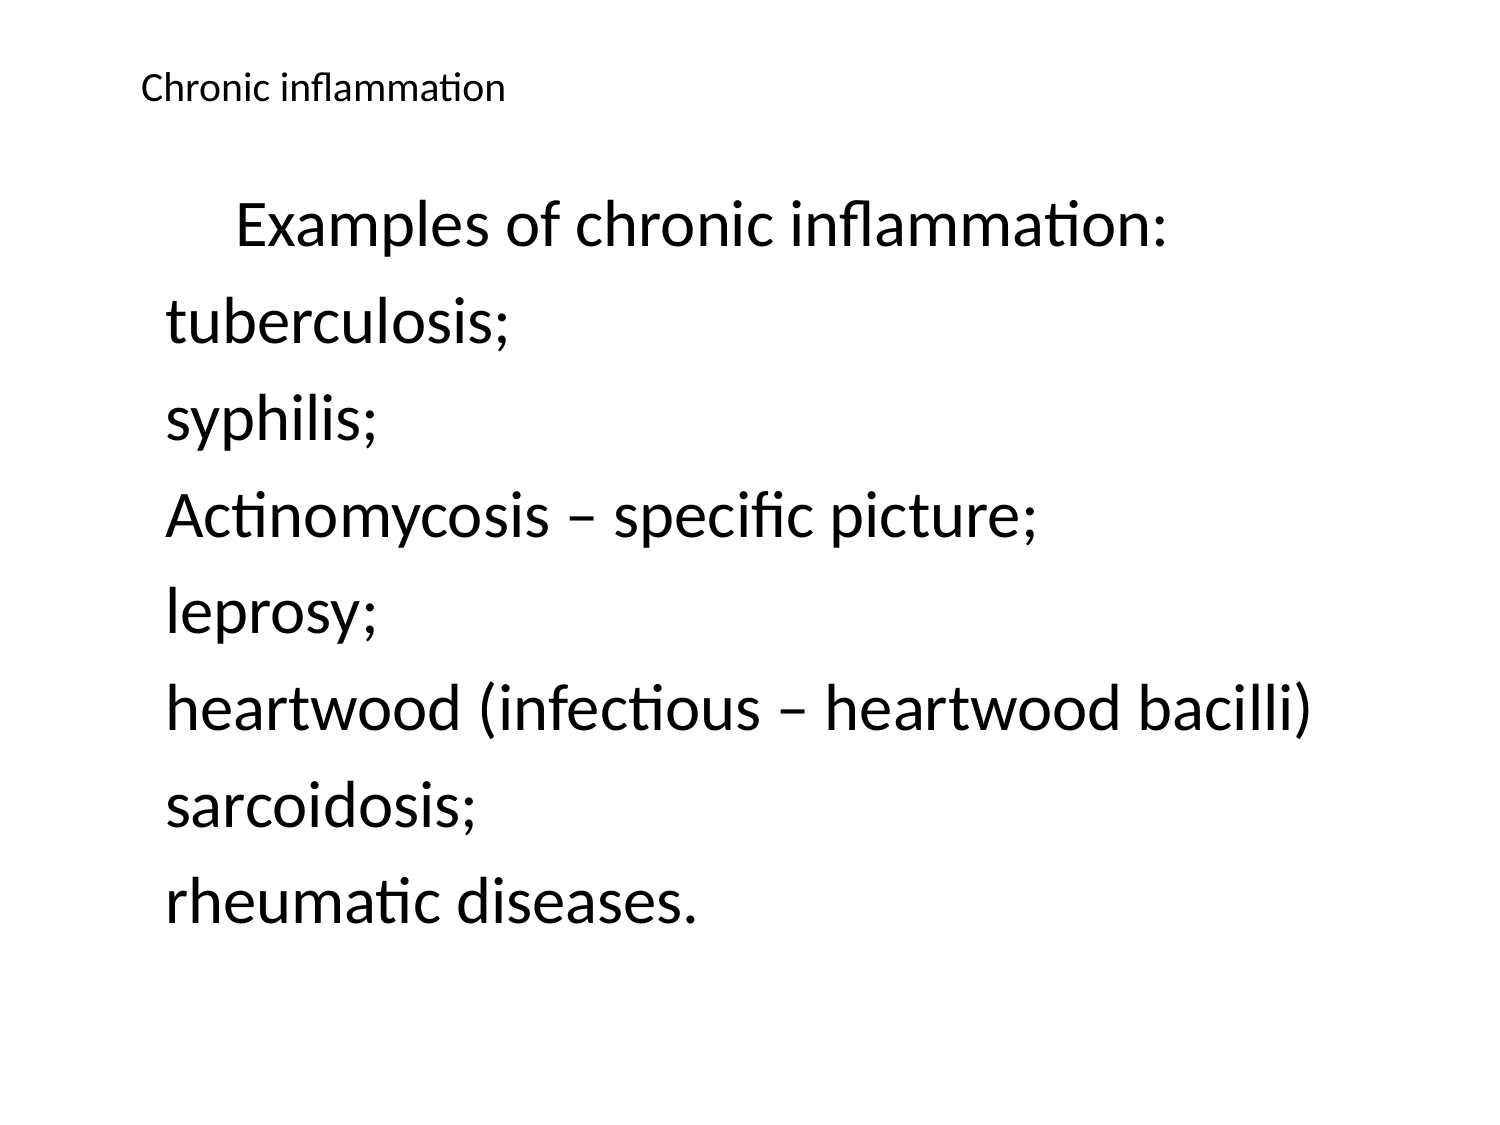

# Chronic inflammation
Examples of chronic inflammation:
	tuberculosis;
	syphilis;
	Actinomycosis – specific picture;
	leprosy;
	heartwood (infectious – heartwood bacilli)
	sarcoidosis;
	rheumatic diseases.